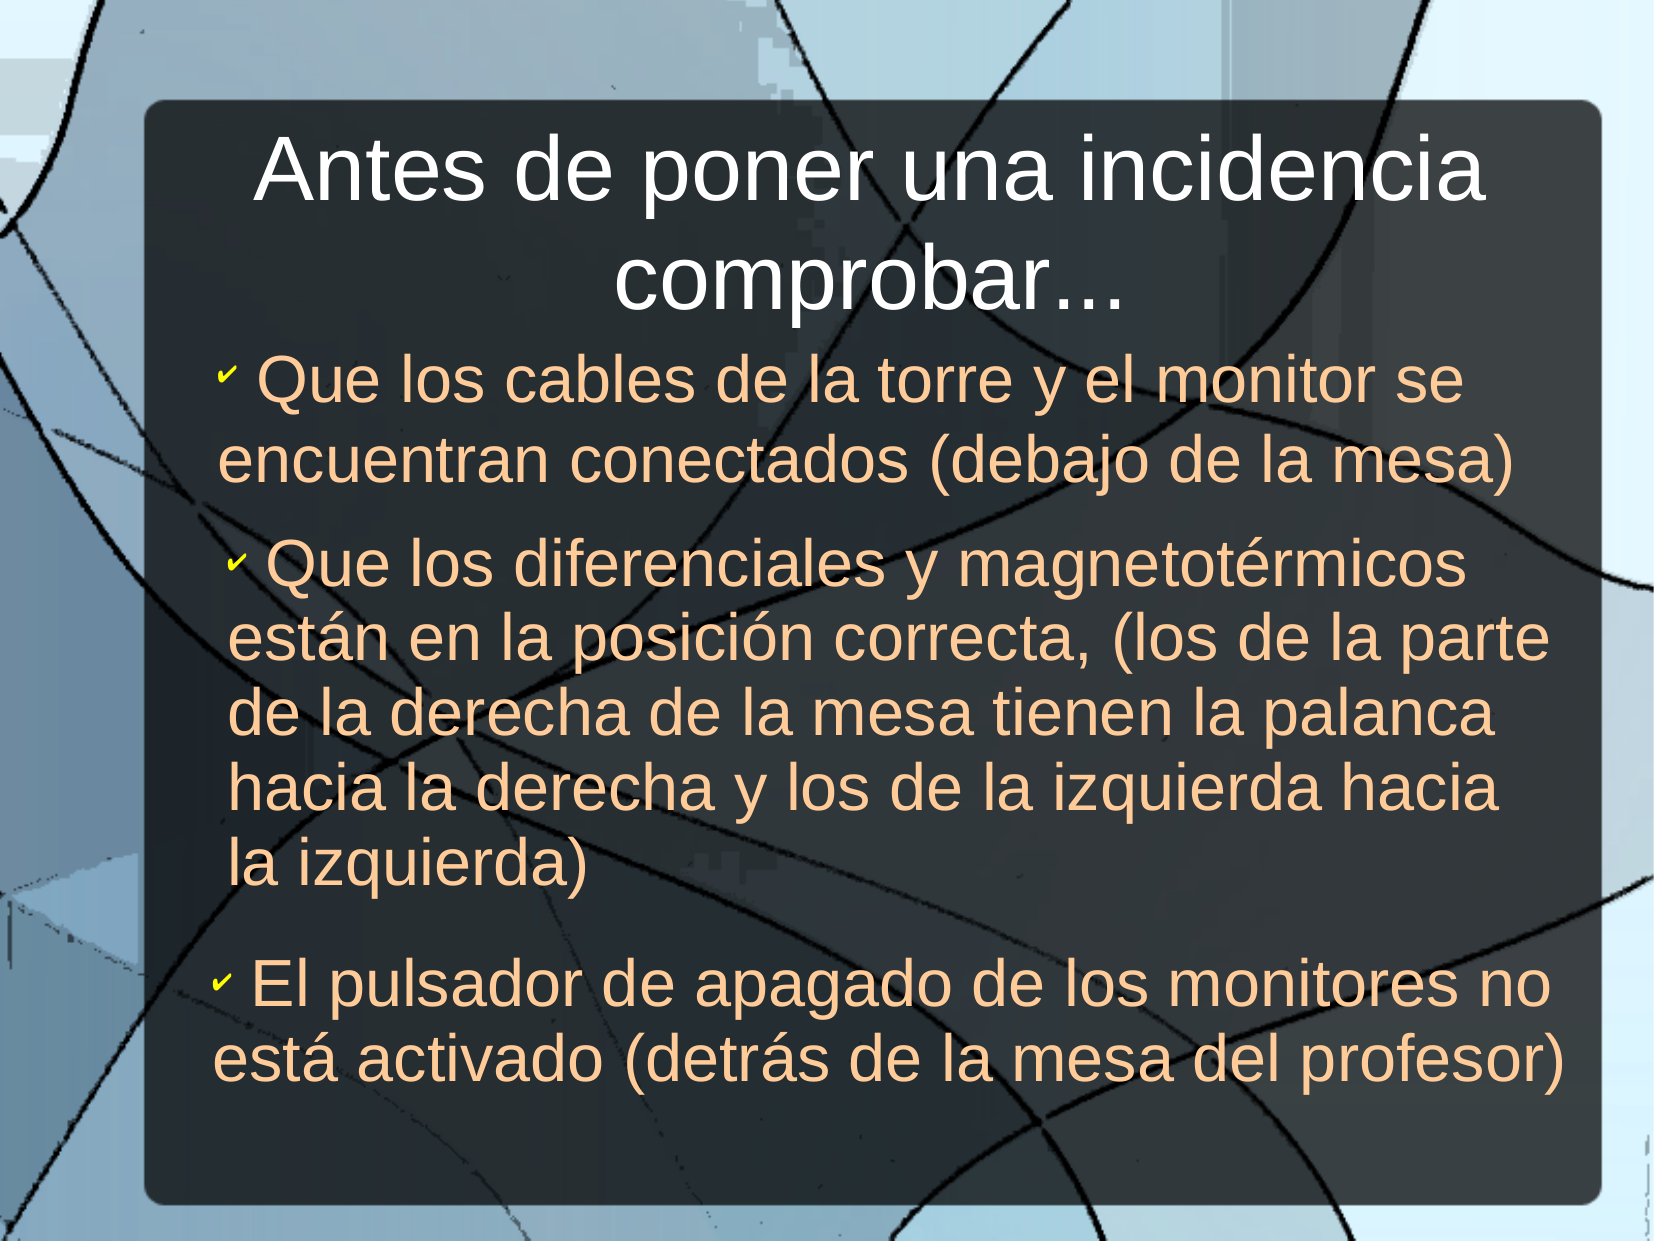

# Antes de poner una incidencia comprobar...
 Que los cables de la torre y el monitor se encuentran conectados (debajo de la mesa)
 Que los diferenciales y magnetotérmicos
están en la posición correcta, (los de la parte
de la derecha de la mesa tienen la palanca
hacia la derecha y los de la izquierda hacia
la izquierda)
 El pulsador de apagado de los monitores no
está activado (detrás de la mesa del profesor)